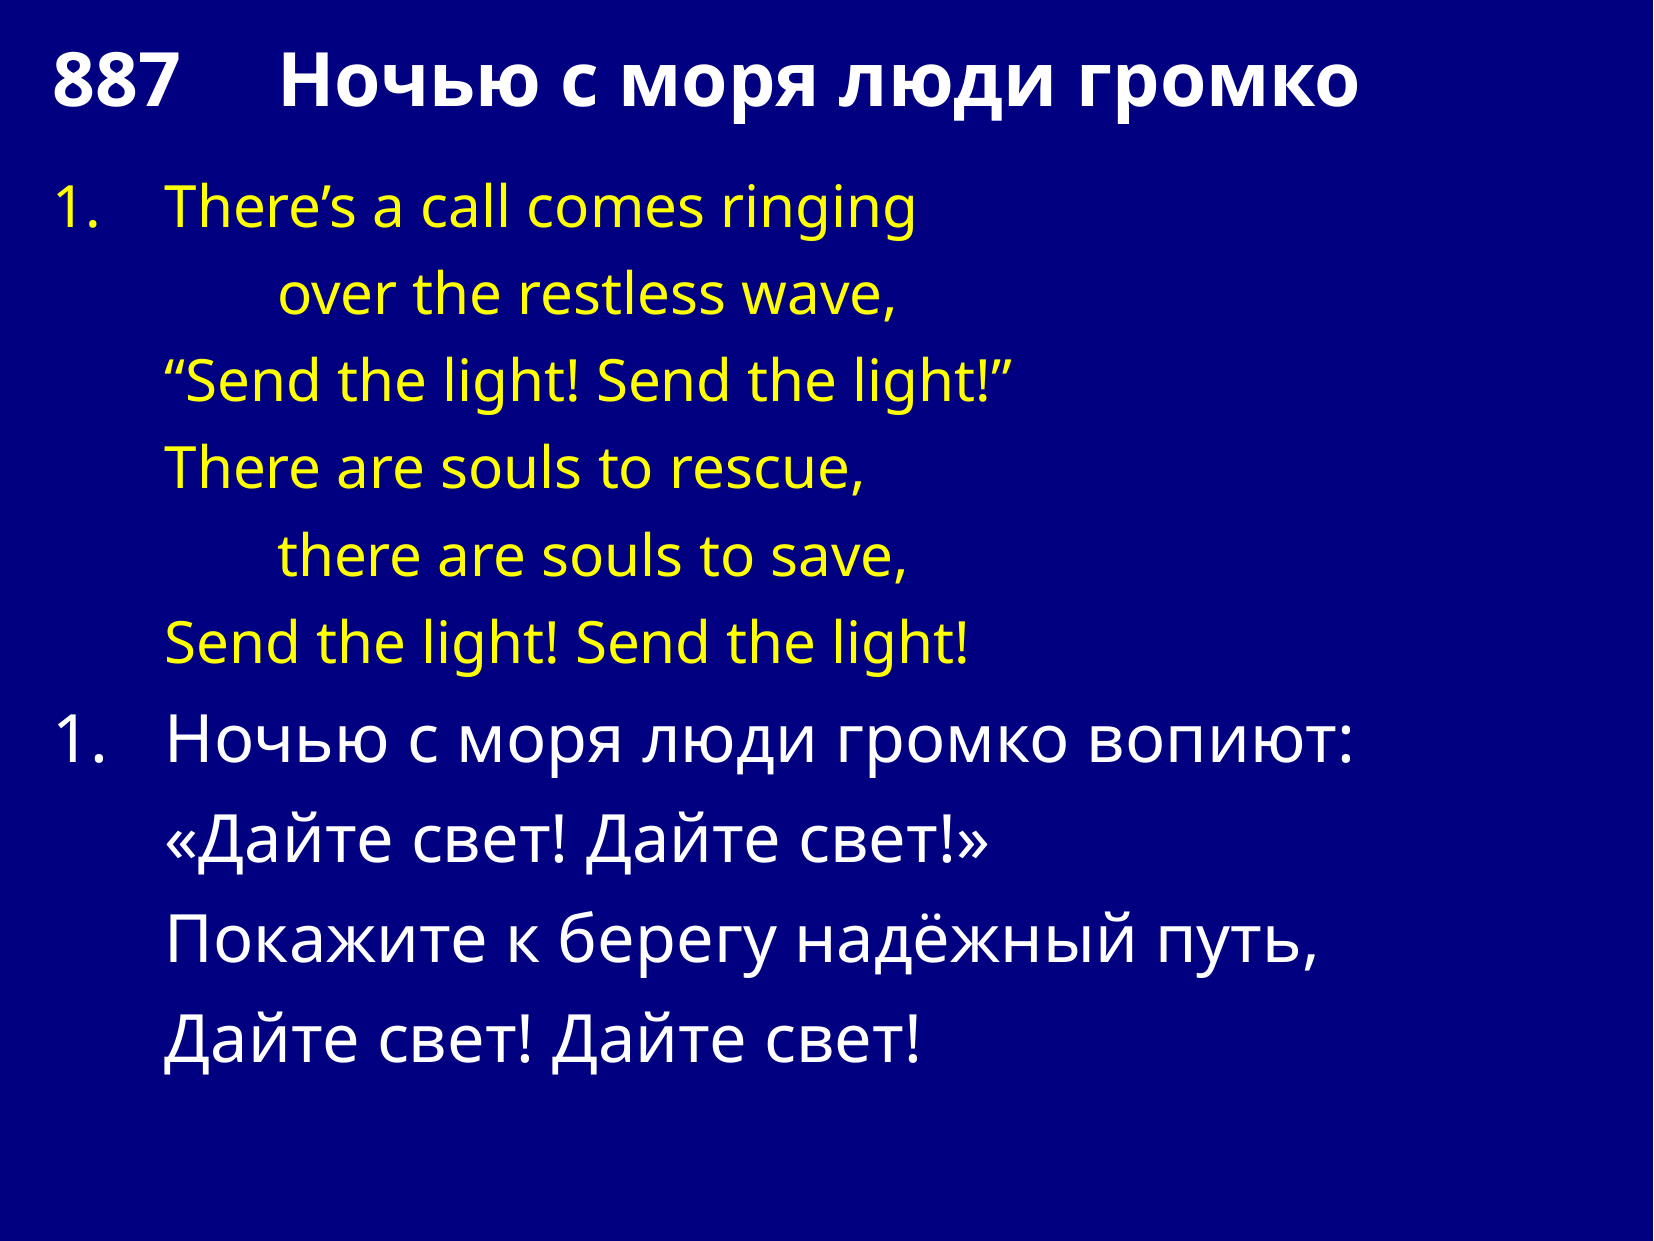

887	Ночью с моря люди громко
1.	There’s a call comes ringing
		over the restless wave,
	“Send the light! Send the light!”
	There are souls to rescue,
		there are souls to save,
	Send the light! Send the light!
1.	Ночью с моря люди громко вопиют:
	«Дайте свет! Дайте свет!»
	Покажите к берегу надёжный путь,
	Дайте свет! Дайте свет!